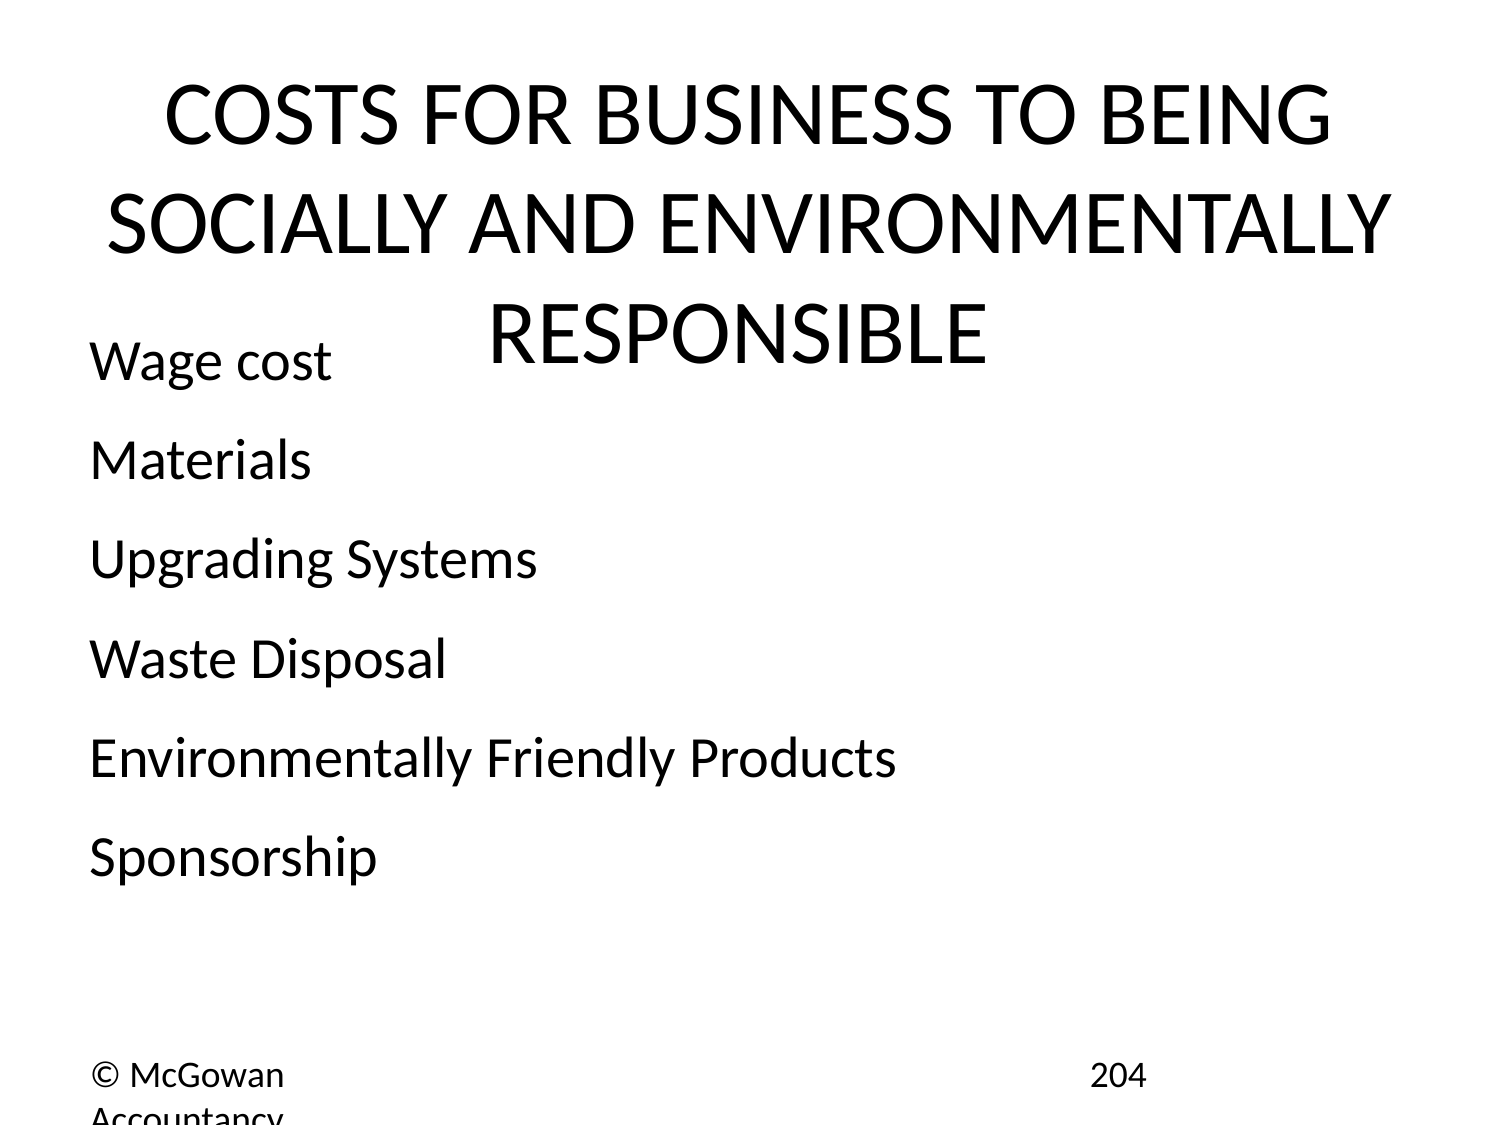

# COSTS FOR BUSINESS TO BEING SOCIALLY AND ENVIRONMENTALLY RESPONSIBLE
Wage cost
Materials
Upgrading Systems
Waste Disposal
Environmentally Friendly Products
Sponsorship
© McGowan Accountancy Services
204